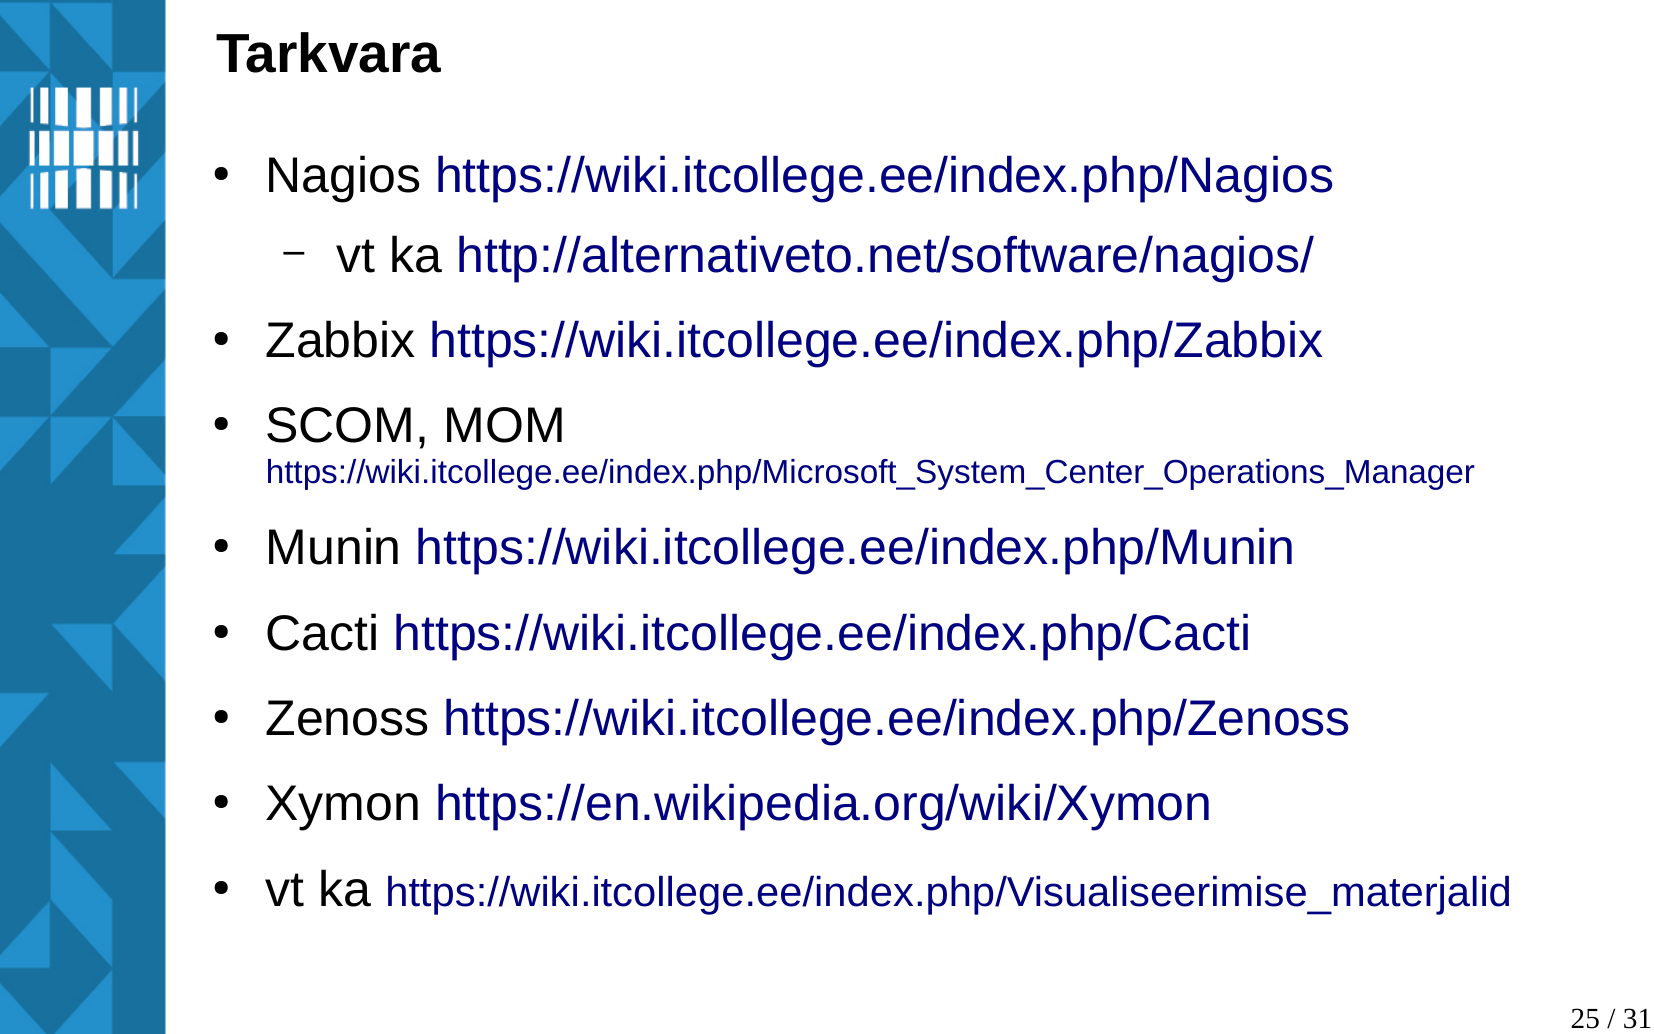

# Tarkvara
Nagios https://wiki.itcollege.ee/index.php/Nagios
vt ka http://alternativeto.net/software/nagios/
Zabbix https://wiki.itcollege.ee/index.php/Zabbix
SCOM, MOM
https://wiki.itcollege.ee/index.php/Microsoft_System_Center_Operations_Manager
Munin https://wiki.itcollege.ee/index.php/Munin
Cacti https://wiki.itcollege.ee/index.php/Cacti
Zenoss https://wiki.itcollege.ee/index.php/Zenoss
Xymon https://en.wikipedia.org/wiki/Xymon
vt ka https://wiki.itcollege.ee/index.php/Visualiseerimise_materjalid
25